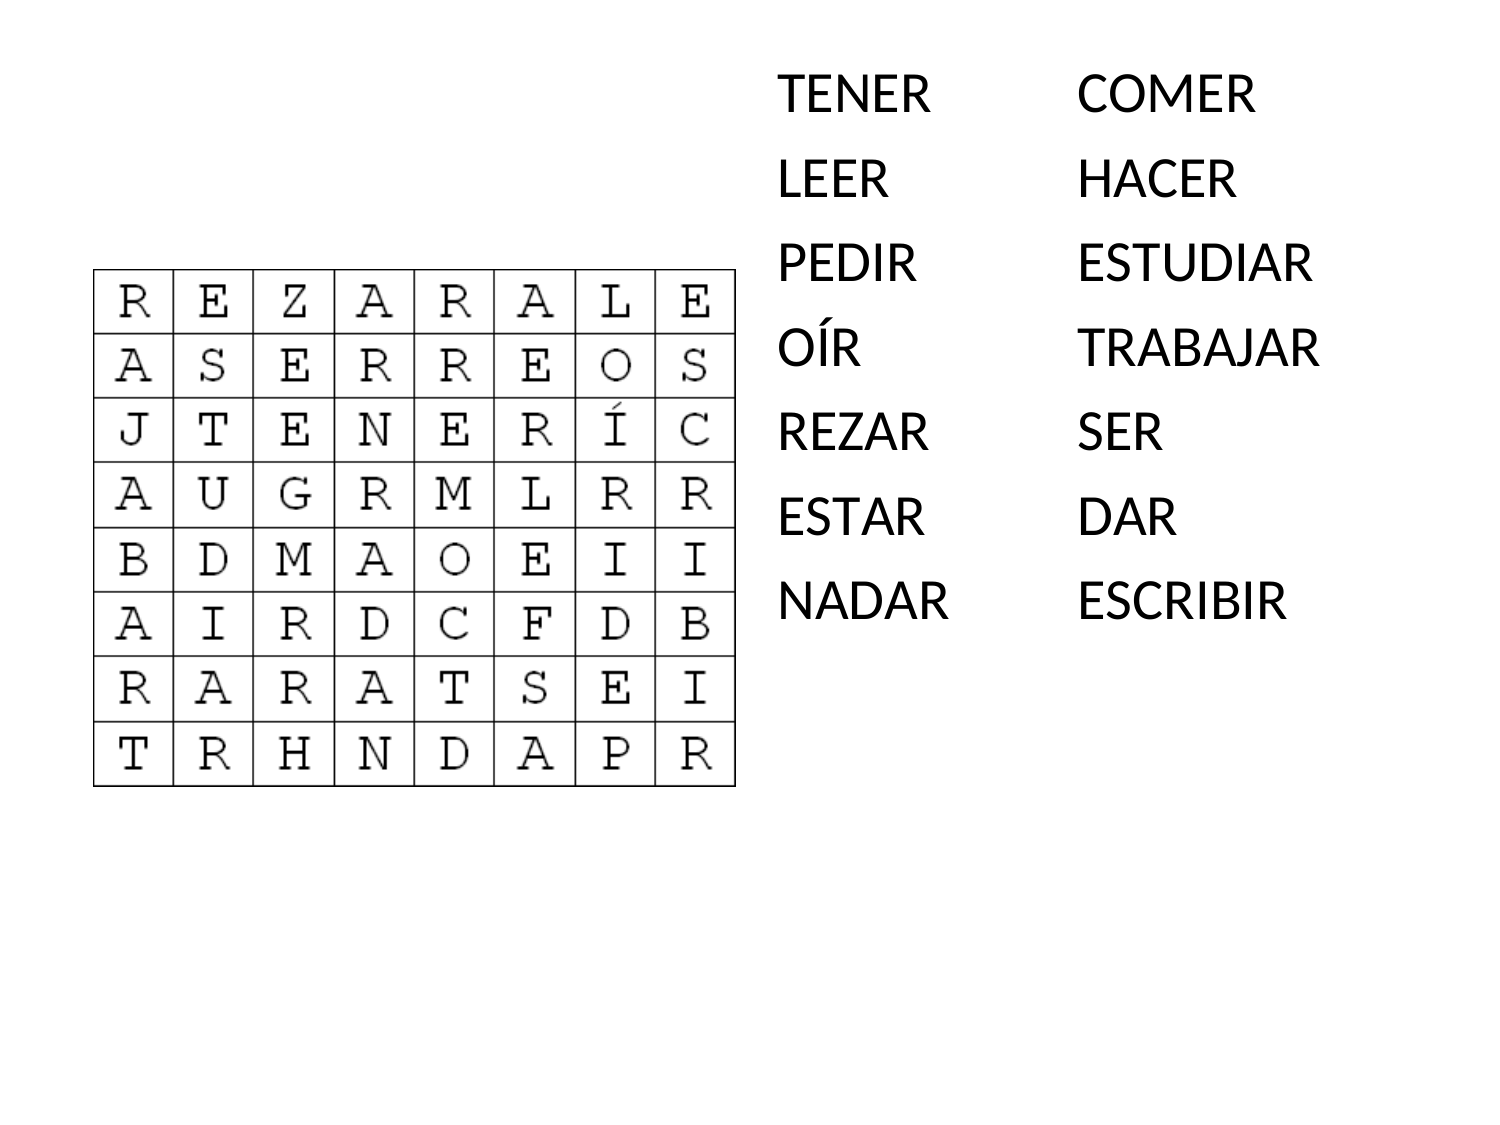

# TENER	COMER
LEER		HACER
PEDIR		ESTUDIAR
OÍR		TRABAJAR
REZAR	SER
ESTAR		DAR
NADAR	ESCRIBIR